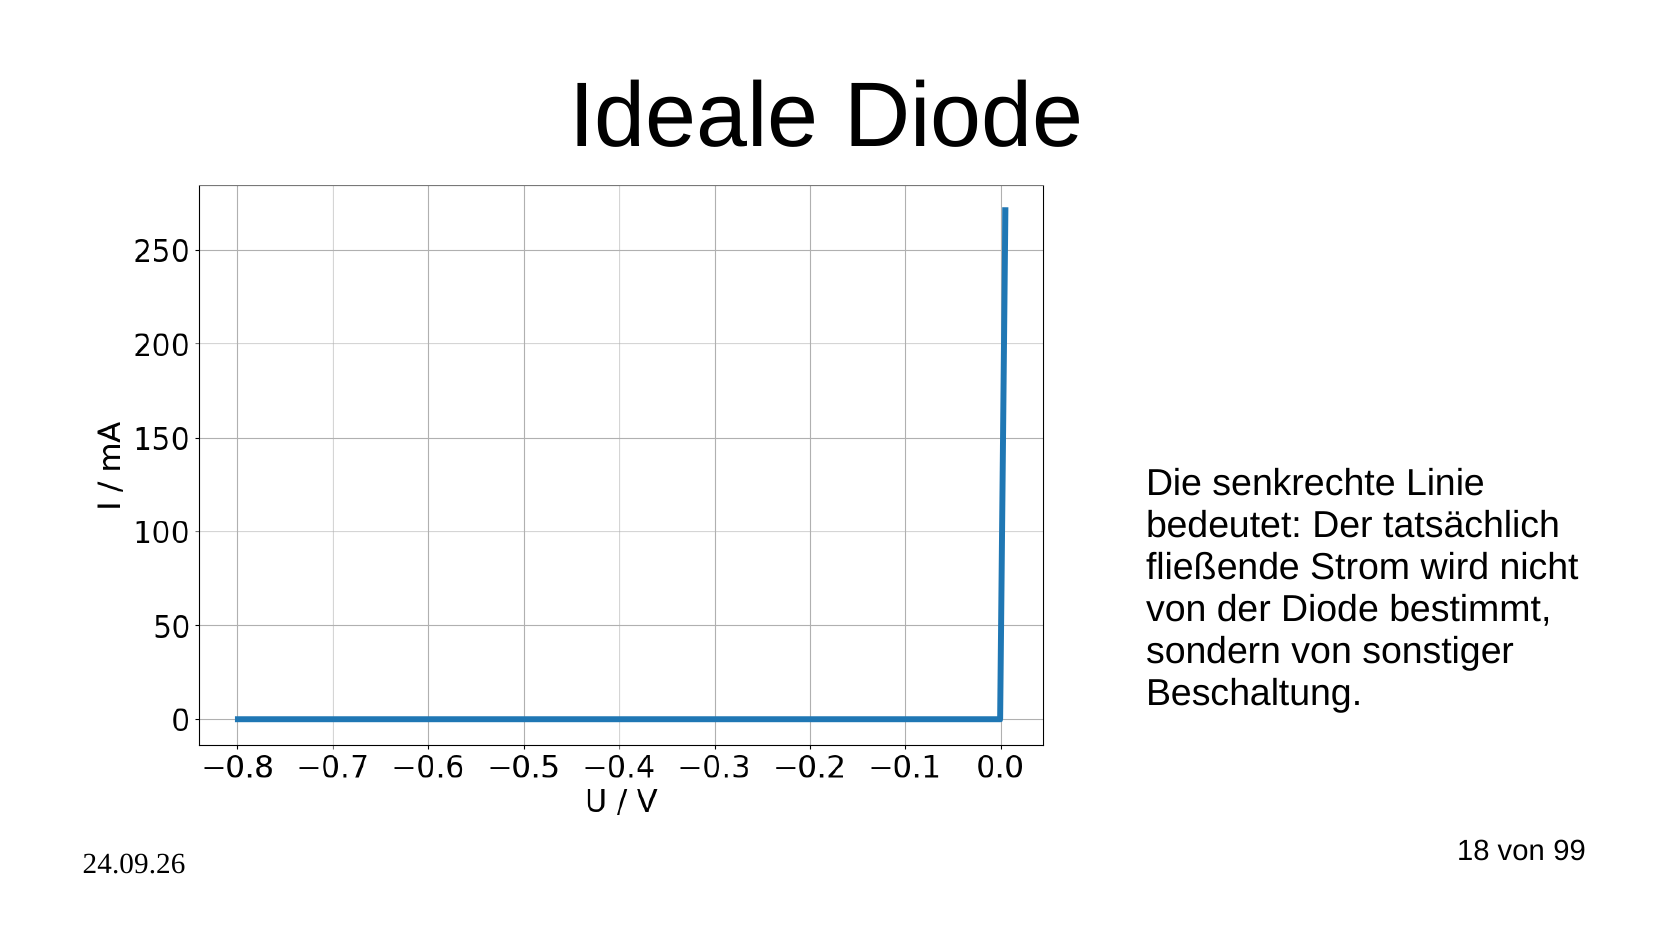

# Ideale Diode
Die senkrechte Linie
bedeutet: Der tatsächlich
fließende Strom wird nicht
von der Diode bestimmt,
sondern von sonstiger
Beschaltung.
18